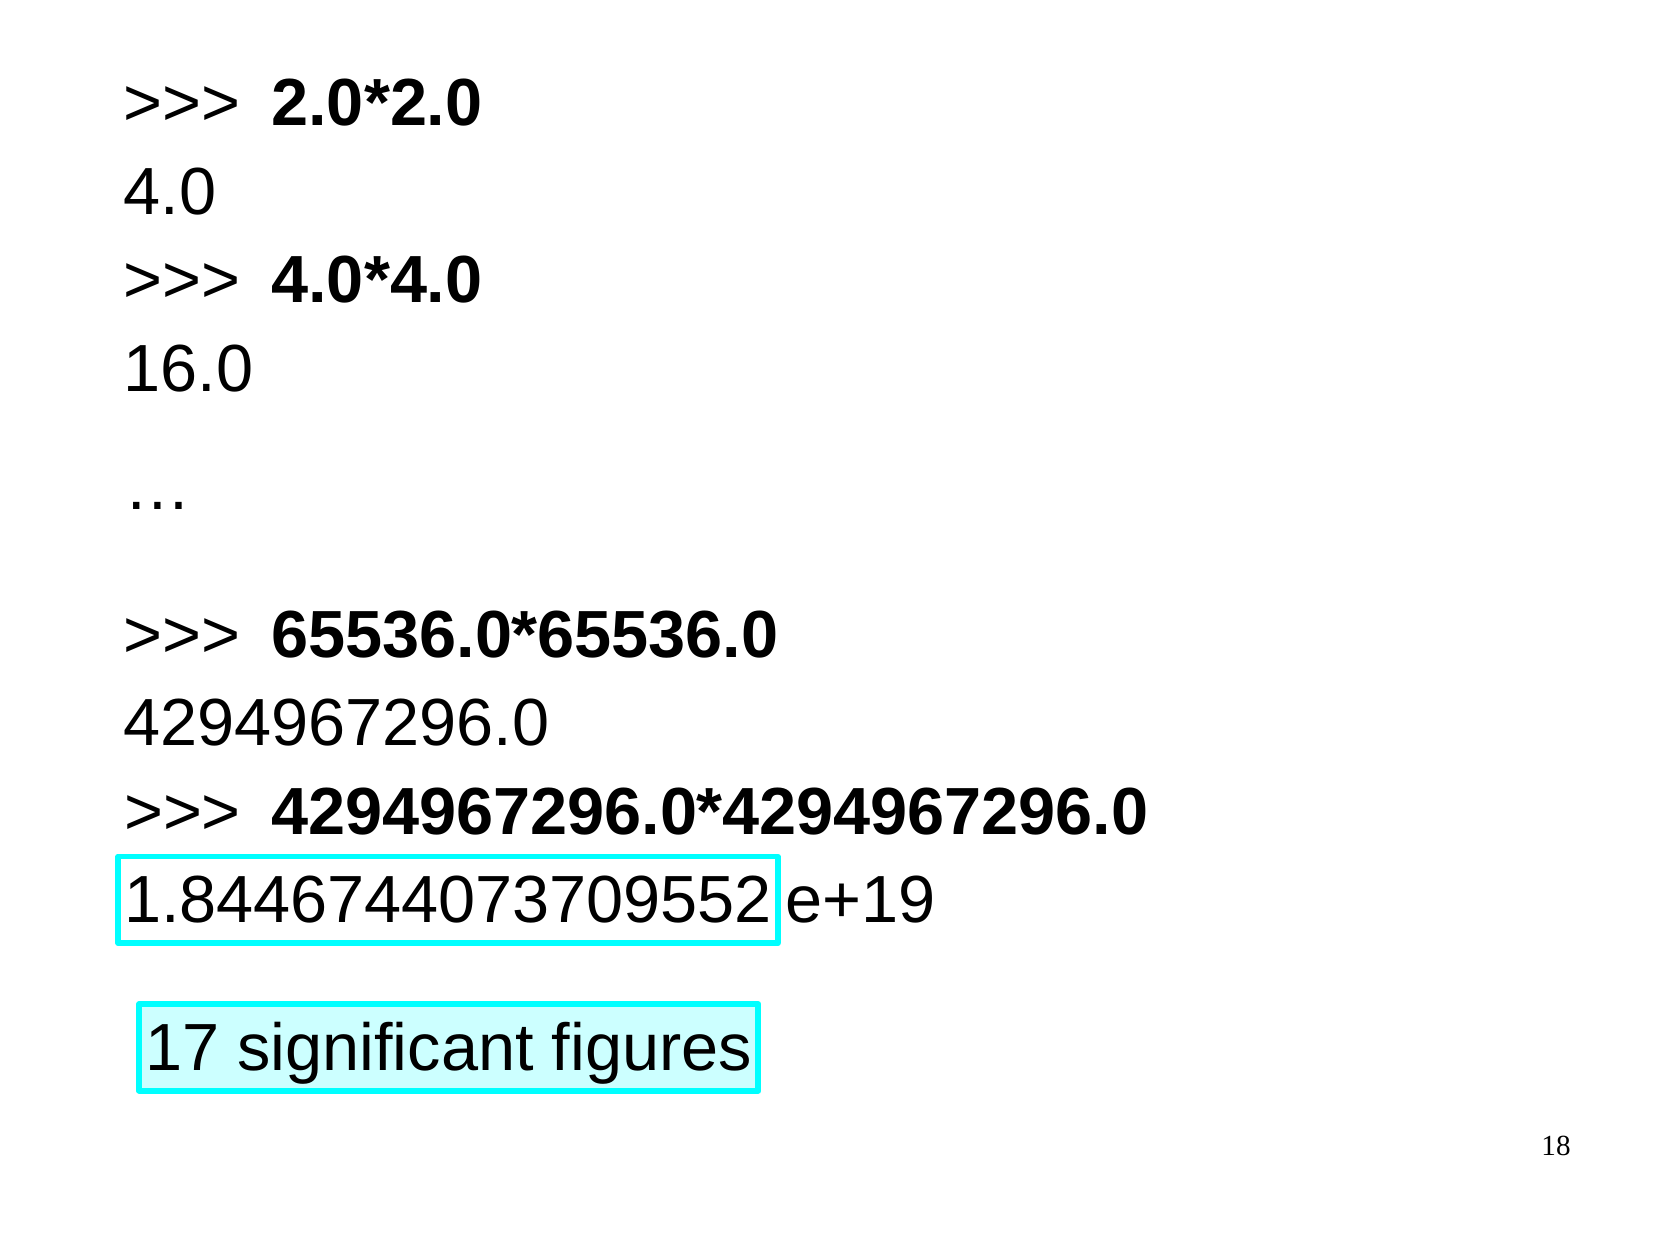

>>>
2.0*2.0
4.0
>>>
4.0*4.0
16.0
…
>>>
65536.0*65536.0
4294967296.0
>>>
4294967296.0*4294967296.0
e+19
1.8446744073709552
17 significant figures
18